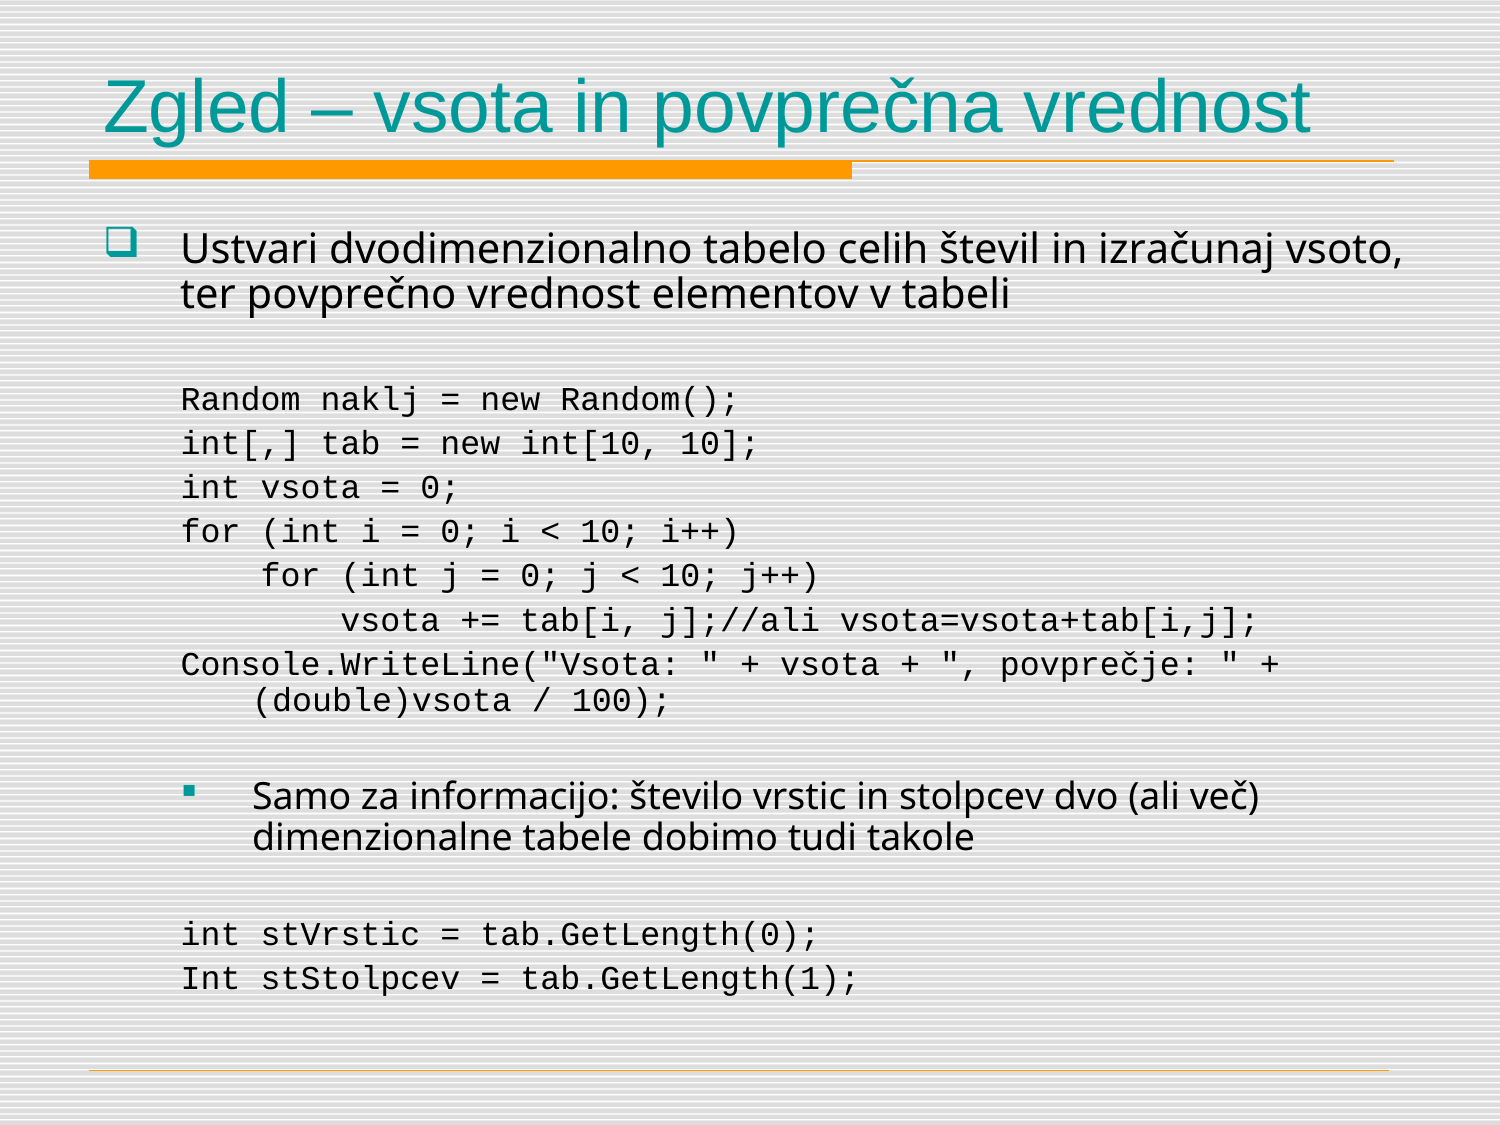

# Zgled – vsota in povprečna vrednost
Ustvari dvodimenzionalno tabelo celih števil in izračunaj vsoto, ter povprečno vrednost elementov v tabeli
Random naklj = new Random();
int[,] tab = new int[10, 10];
int vsota = 0;
for (int i = 0; i < 10; i++)
 for (int j = 0; j < 10; j++)
 vsota += tab[i, j];//ali vsota=vsota+tab[i,j];
Console.WriteLine("Vsota: " + vsota + ", povprečje: " + (double)vsota / 100);
Samo za informacijo: število vrstic in stolpcev dvo (ali več) dimenzionalne tabele dobimo tudi takole
int stVrstic = tab.GetLength(0);
Int stStolpcev = tab.GetLength(1);